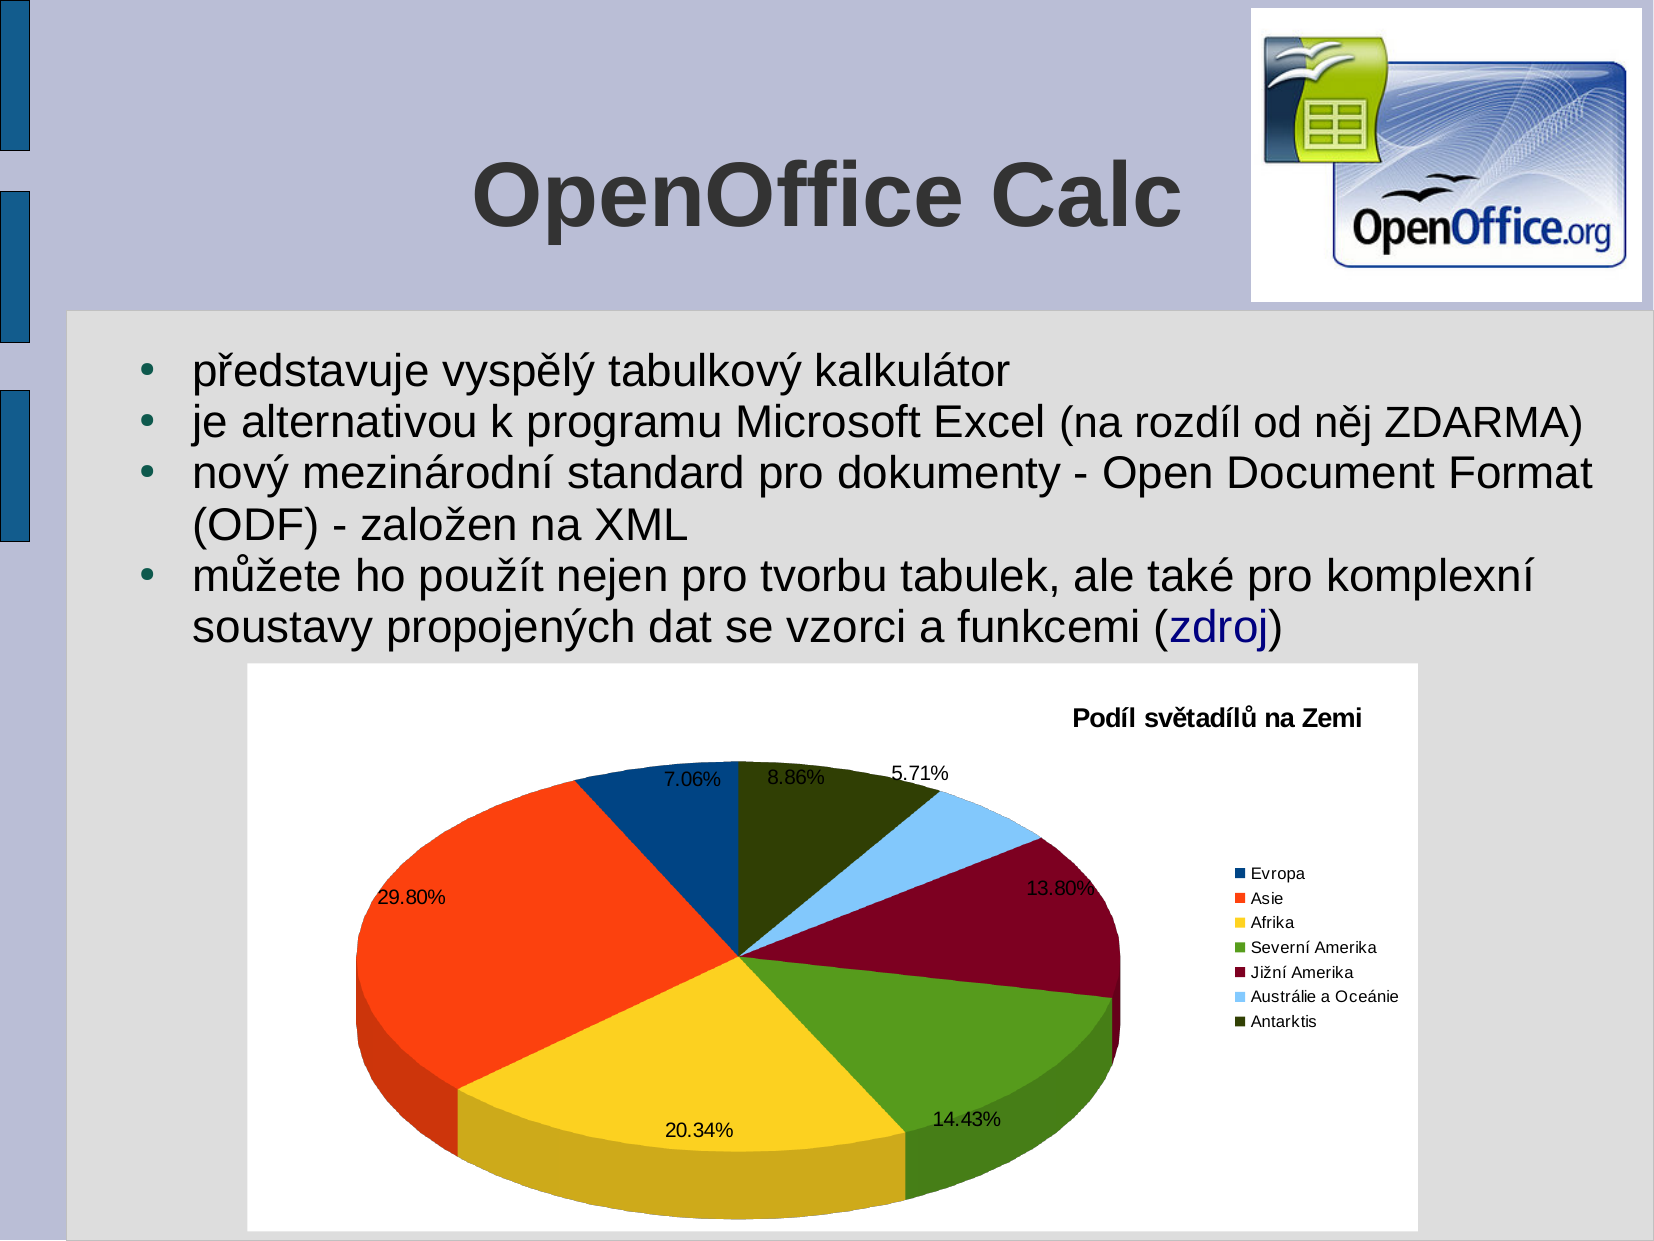

# OpenOffice Calc
představuje vyspělý tabulkový kalkulátor
je alternativou k programu Microsoft Excel (na rozdíl od něj ZDARMA)
nový mezinárodní standard pro dokumenty - Open Document Format (ODF) - založen na XML
můžete ho použít nejen pro tvorbu tabulek, ale také pro komplexní soustavy propojených dat se vzorci a funkcemi (zdroj)
[unsupported chart]